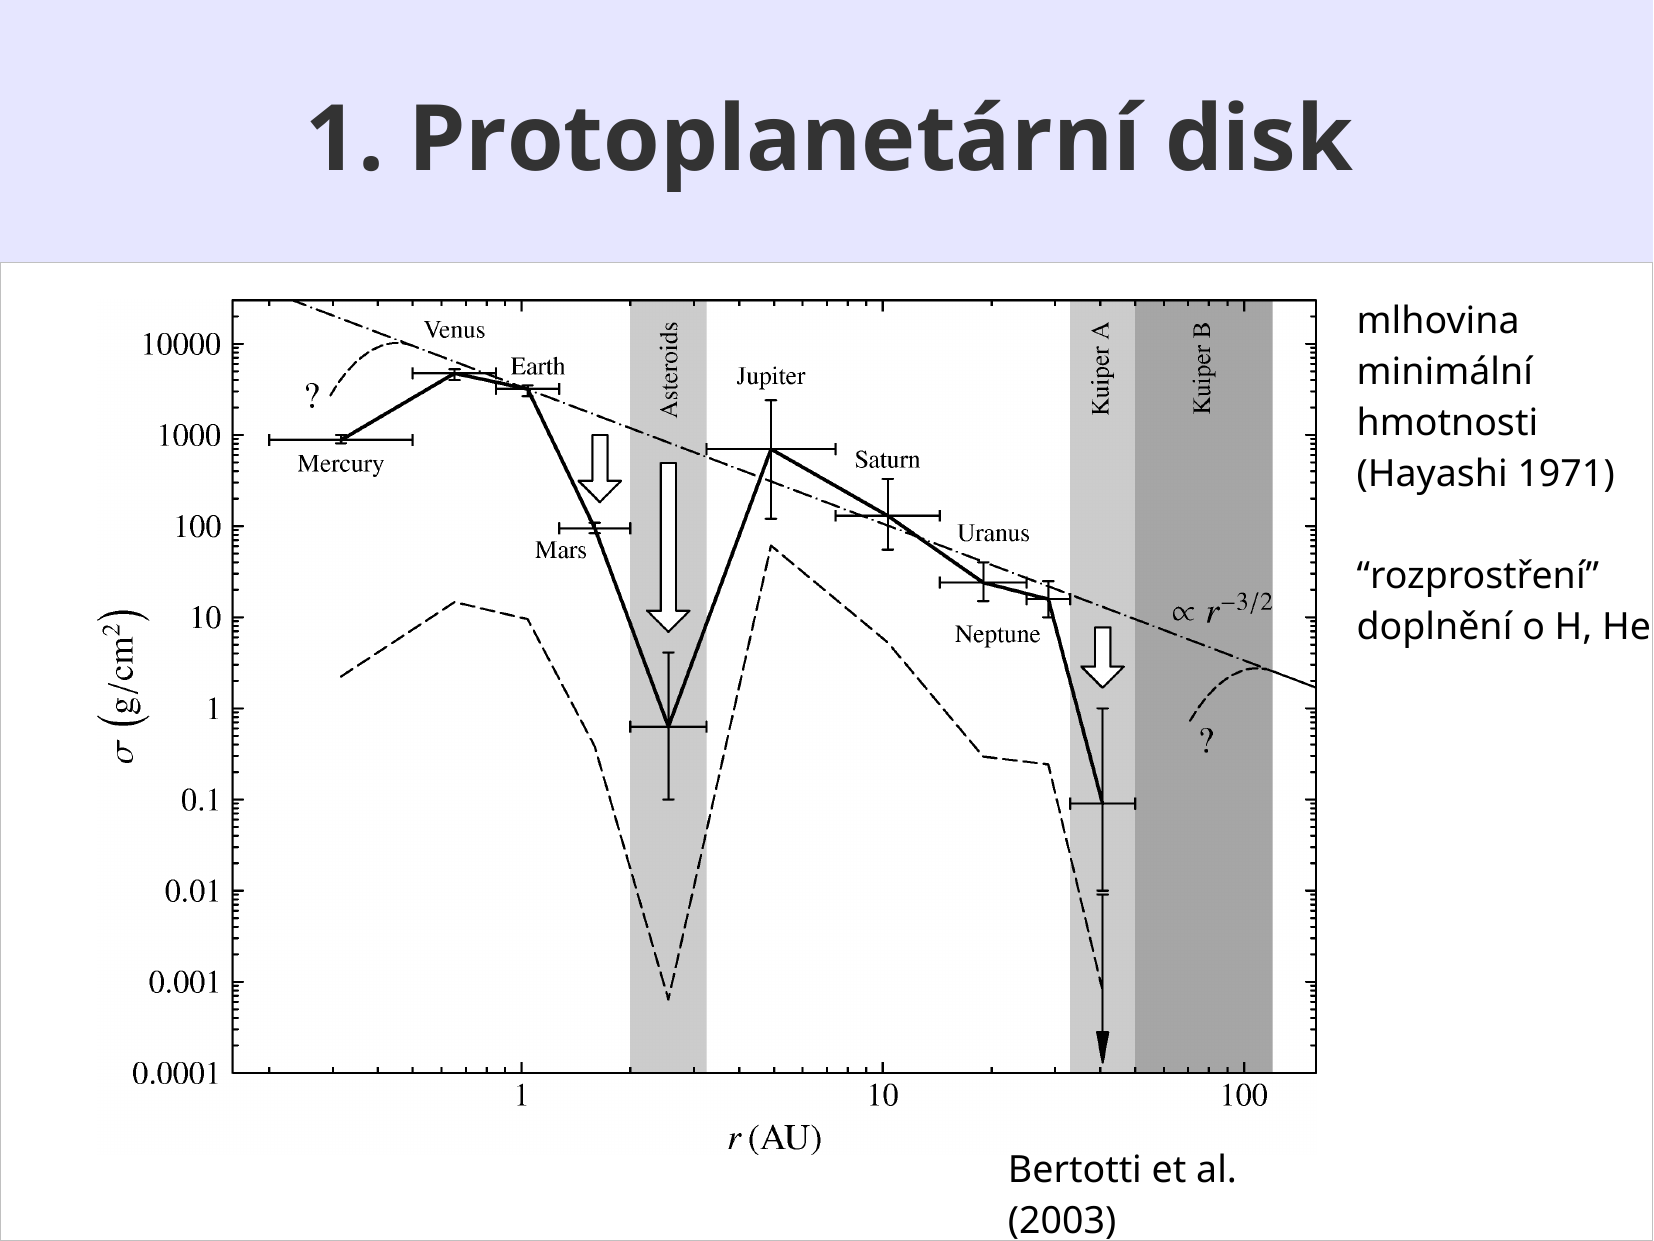

# 1. Protoplanetární disk
mlhovina
minimální
hmotnosti
(Hayashi 1971)
“rozprostření”
doplnění o H, He
Bertotti et al. (2003)